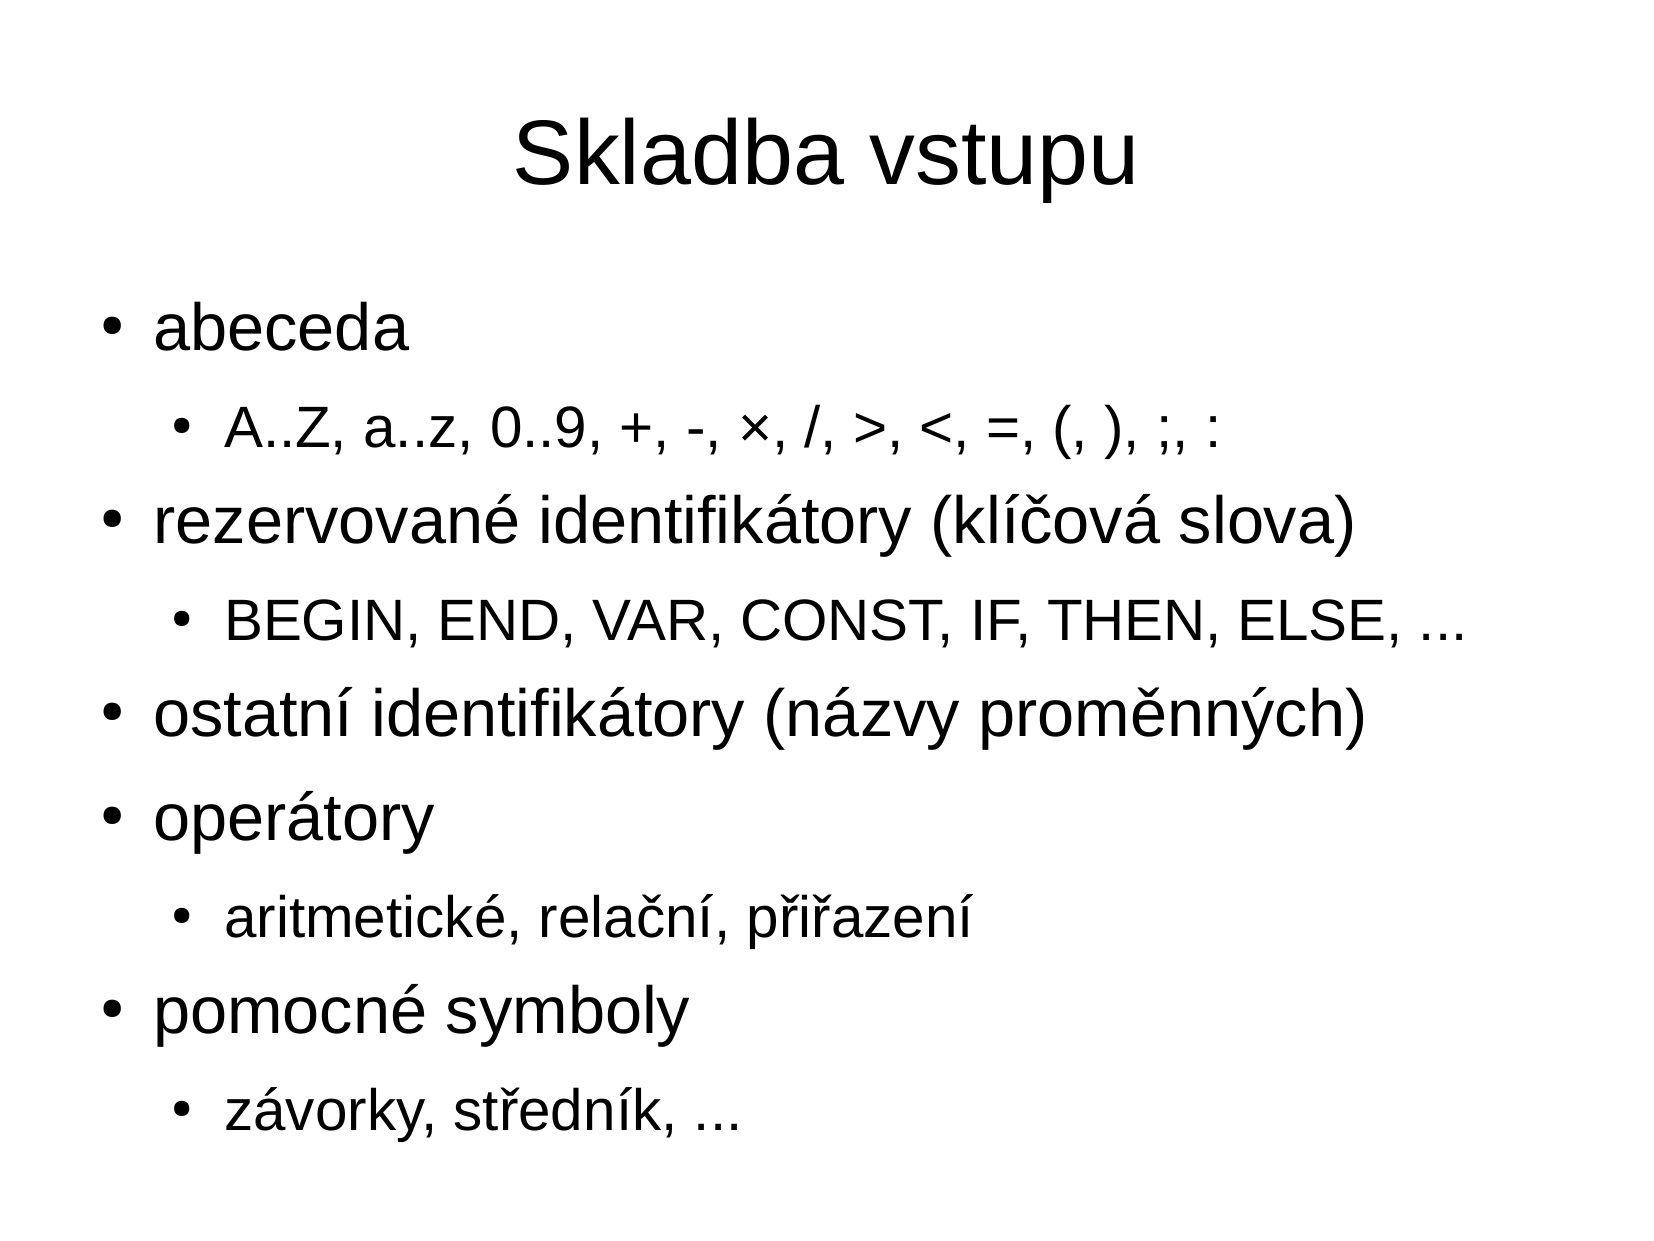

# Skladba vstupu
abeceda
A..Z, a..z, 0..9, +, -, ×, /, >, <, =, (, ), ;, :
rezervované identifikátory (klíčová slova)
BEGIN, END, VAR, CONST, IF, THEN, ELSE, ...
ostatní identifikátory (názvy proměnných)
operátory
aritmetické, relační, přiřazení
pomocné symboly
závorky, středník, ...